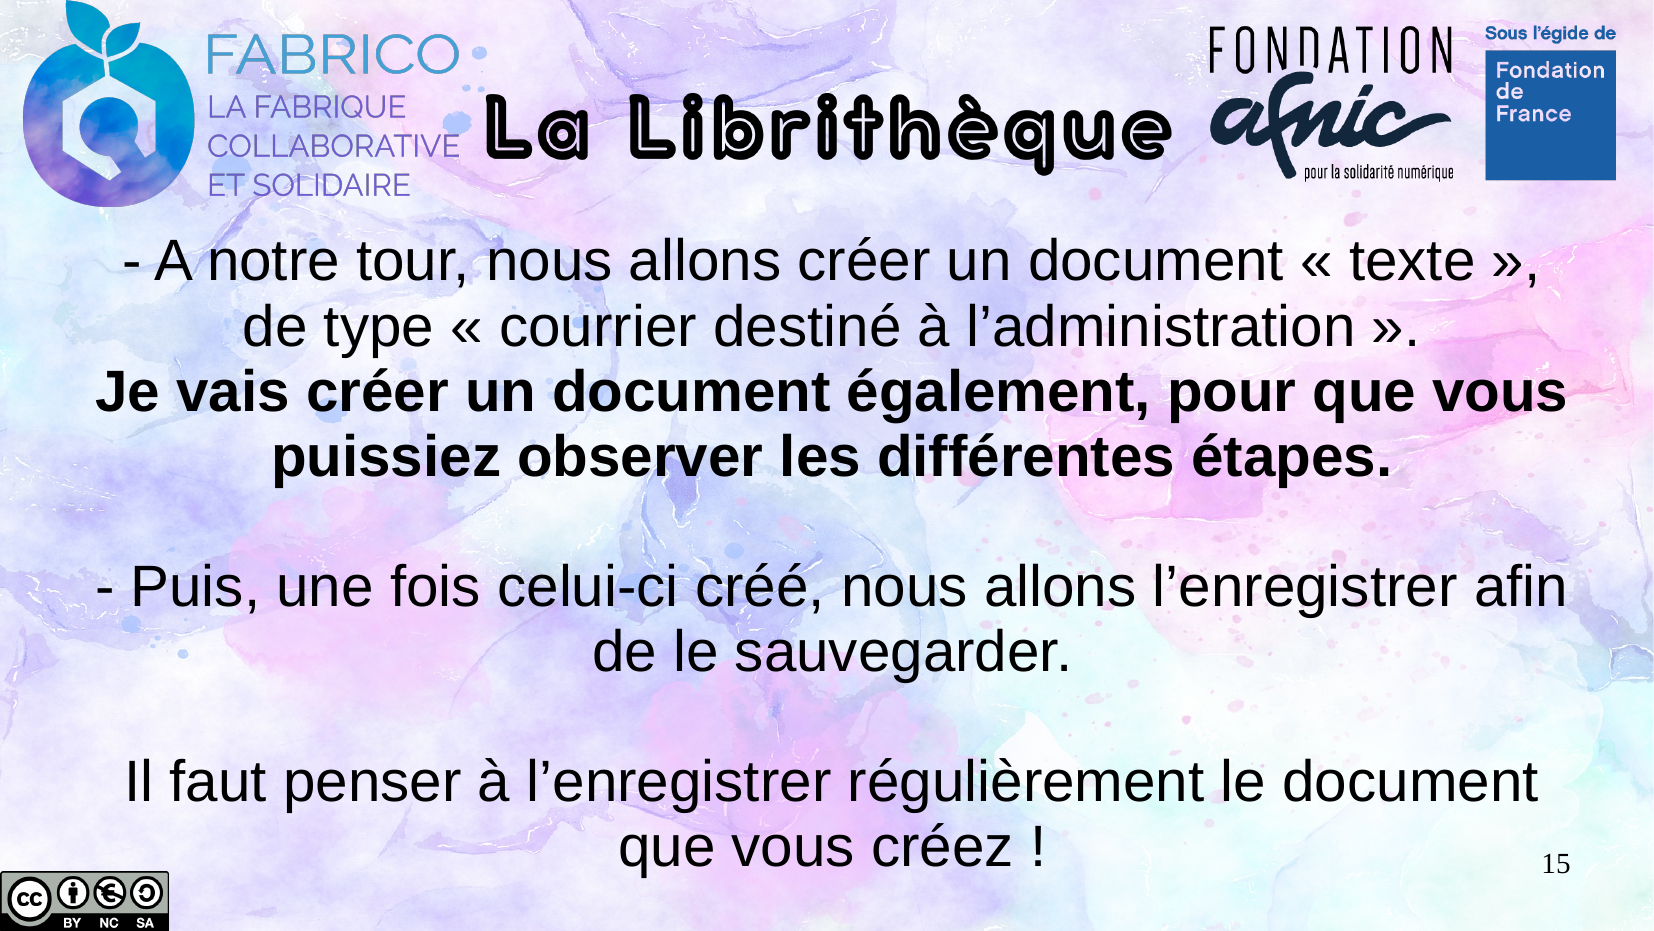

# - A notre tour, nous allons créer un document « texte », de type « courrier destiné à l’administration ».
Je vais créer un document également, pour que vous puissiez observer les différentes étapes.
- Puis, une fois celui-ci créé, nous allons l’enregistrer afin de le sauvegarder.
Il faut penser à l’enregistrer régulièrement le document que vous créez !
15